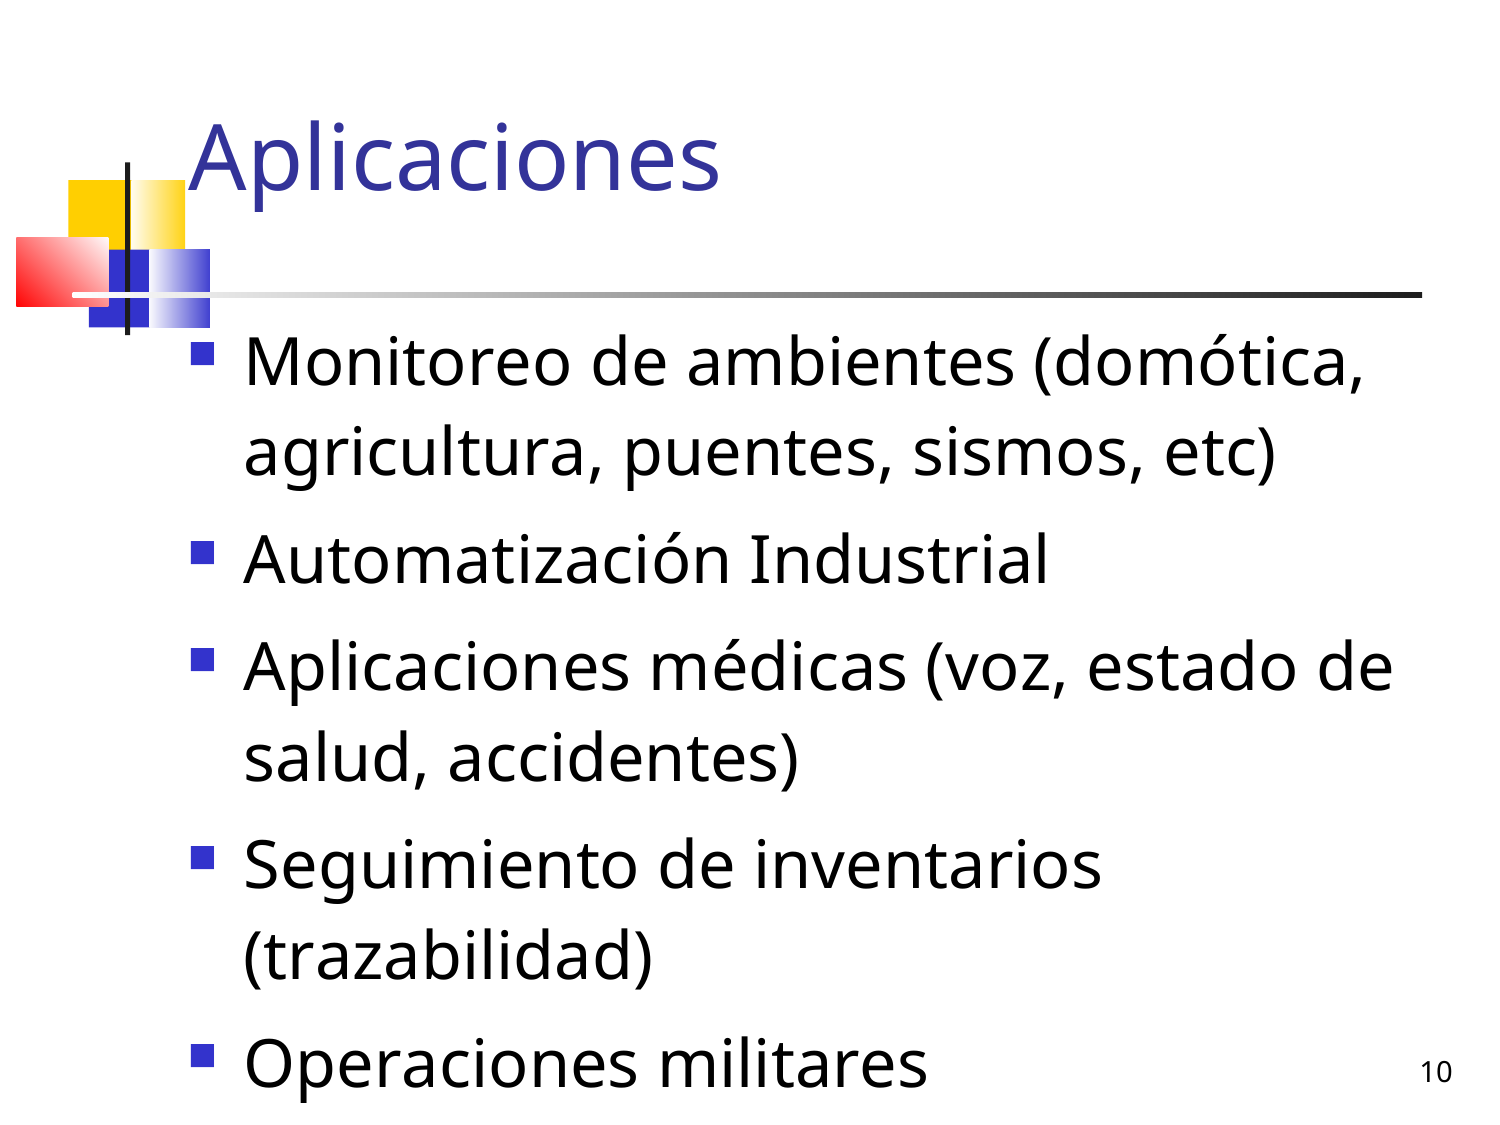

# Aplicaciones
Monitoreo de ambientes (domótica, agricultura, puentes, sismos, etc)
Automatización Industrial
Aplicaciones médicas (voz, estado de salud, accidentes)
Seguimiento de inventarios (trazabilidad)
Operaciones militares
Ver links en página del curso
10